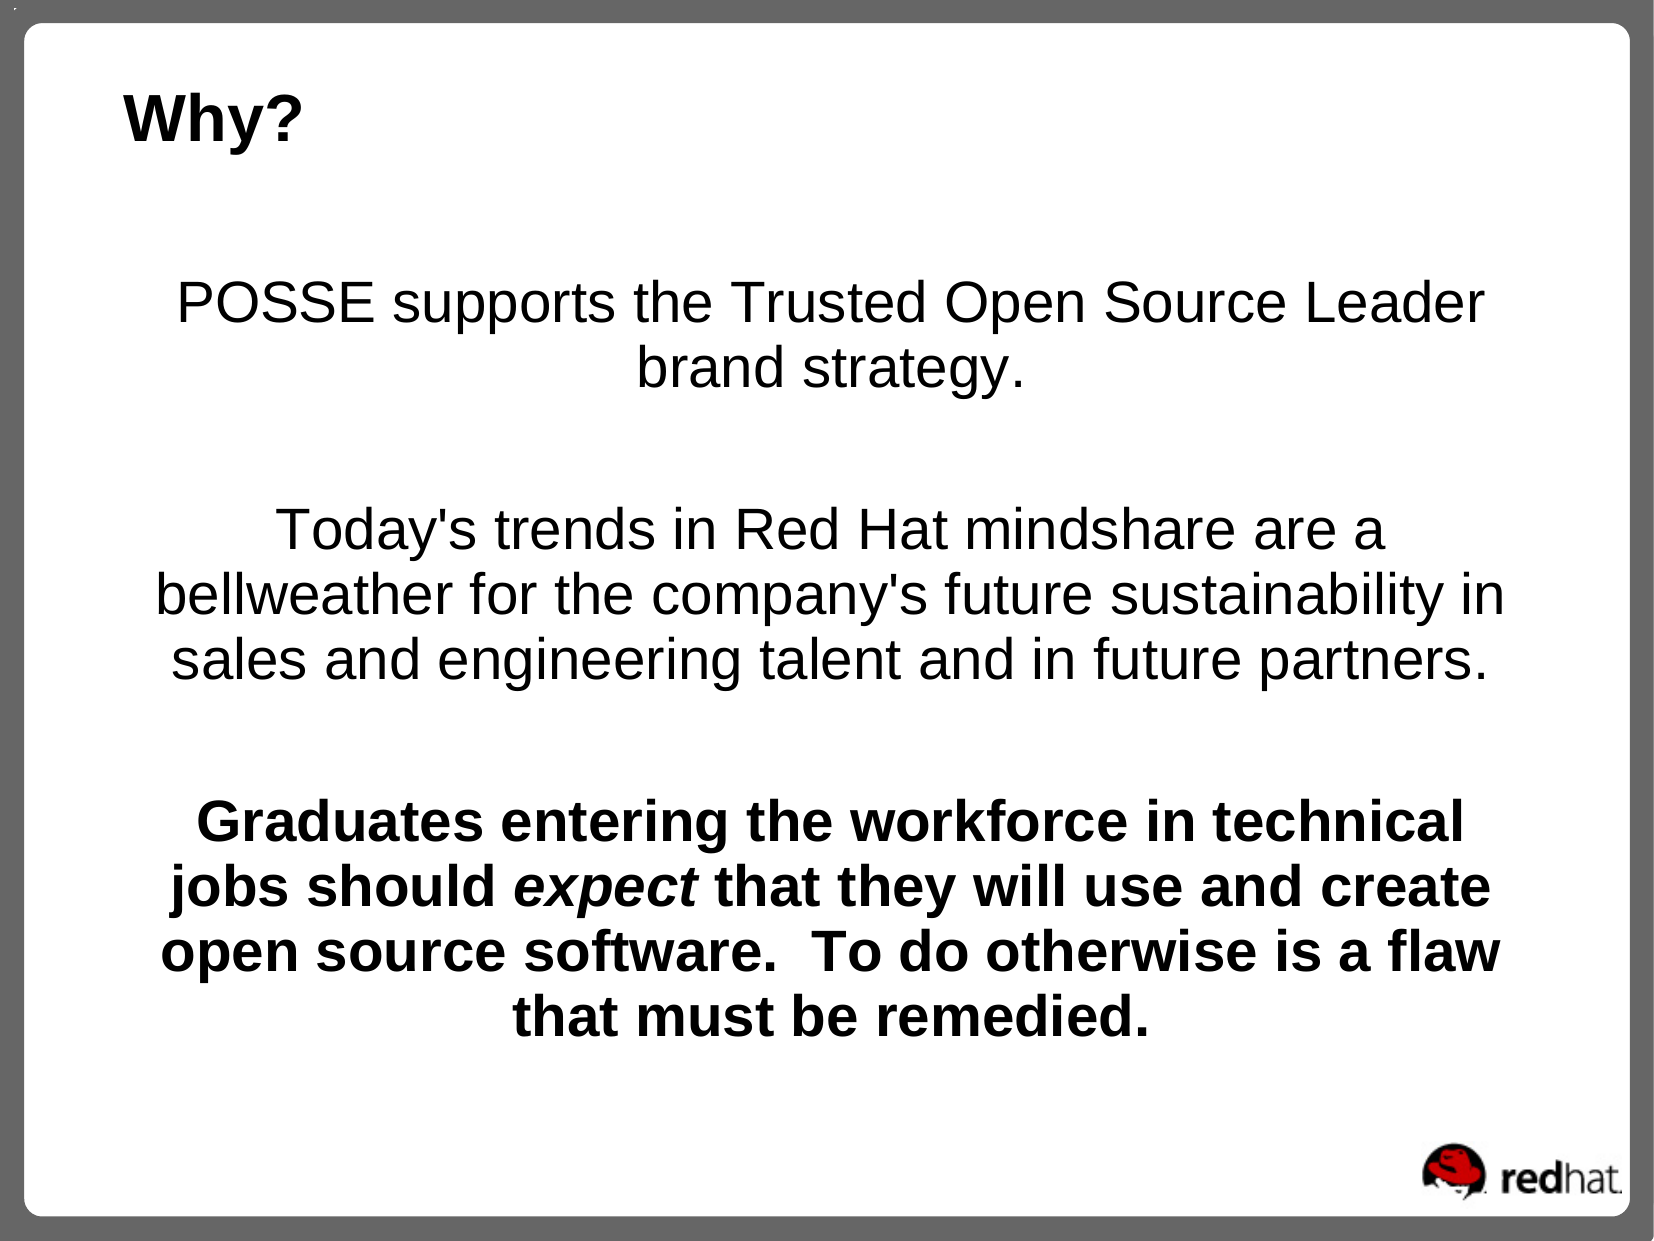

# Why?
POSSE supports the Trusted Open Source Leader brand strategy.
Today's trends in Red Hat mindshare are a bellweather for the company's future sustainability in sales and engineering talent and in future partners.
Graduates entering the workforce in technical jobs should expect that they will use and create open source software. To do otherwise is a flaw that must be remedied.